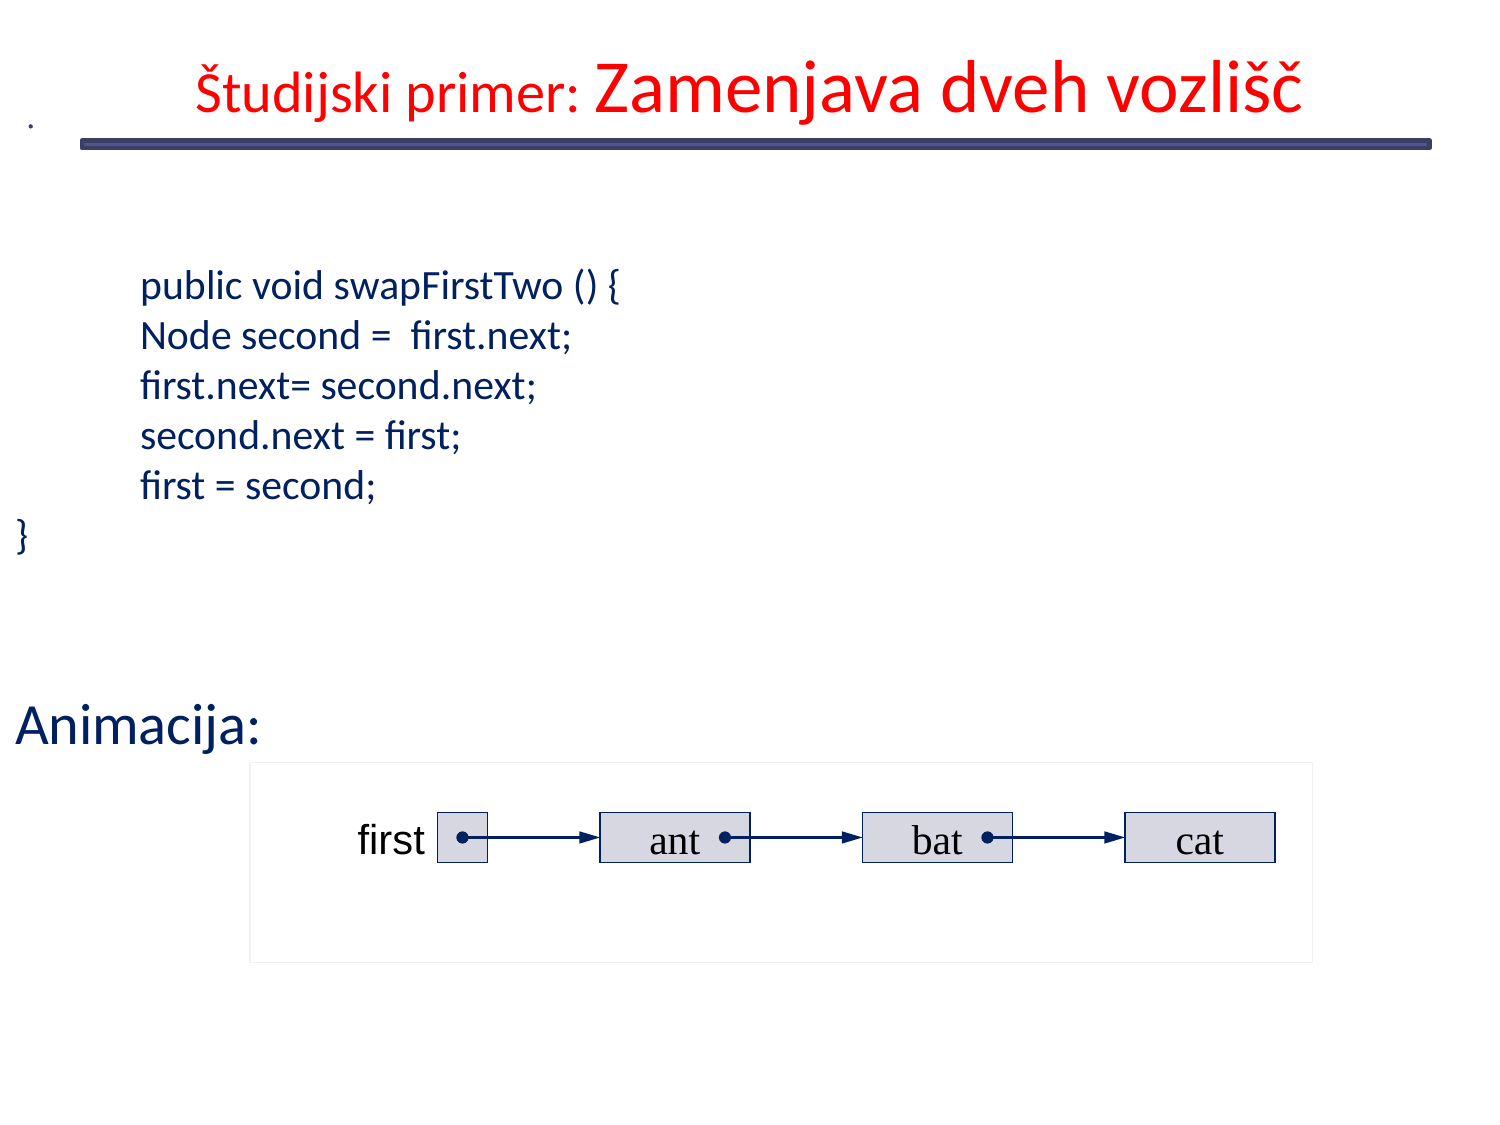

# Študijski primer: Zamenjava dveh vozlišč
	public void swapFirstTwo () {
	Node second = first.next;
	first.next= second.next;
	second.next = first;
	first = second;
}
Animacija:
first
ant
bat
cat
first
ant
bat
cat
second
first
ant
bat
cat
second
first
ant
bat
cat
second
first
ant
bat
cat
second
first
ant
bat
cat